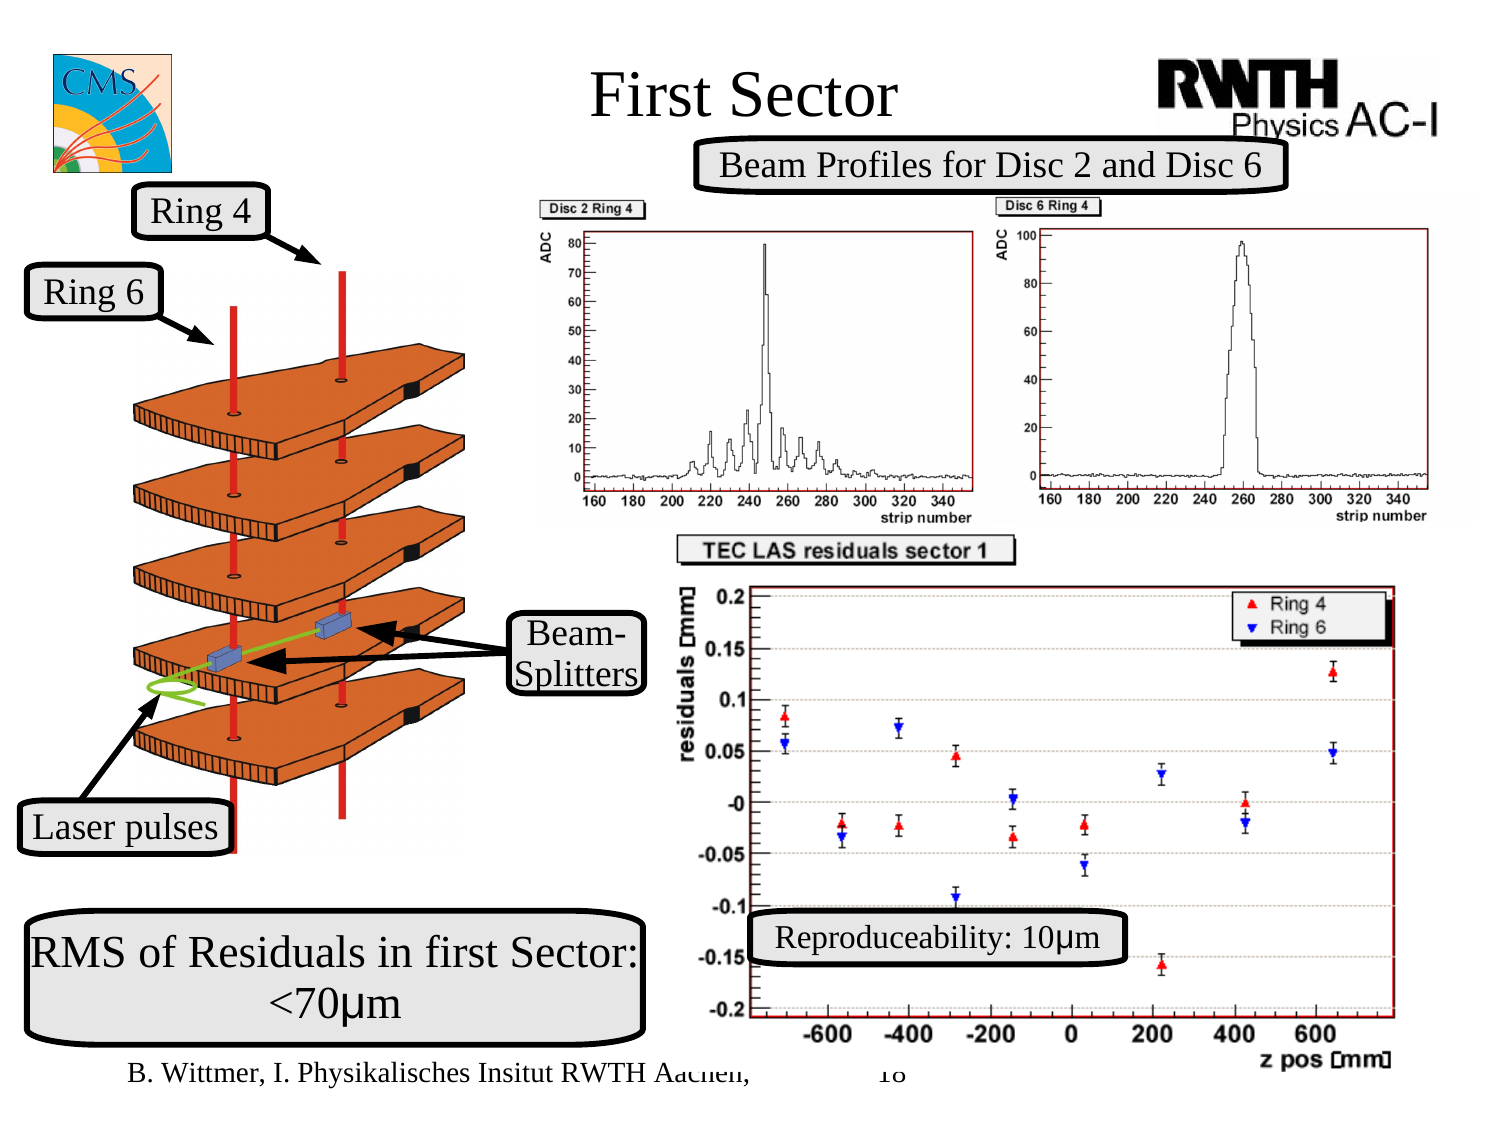

# First Sector
Beam Profiles for Disc 2 and Disc 6
Ring 4
Ring 6
Beam-
Splitters
Laser pulses
RMS of Residuals in first Sector:
<70μm
Reproduceability: 10μm